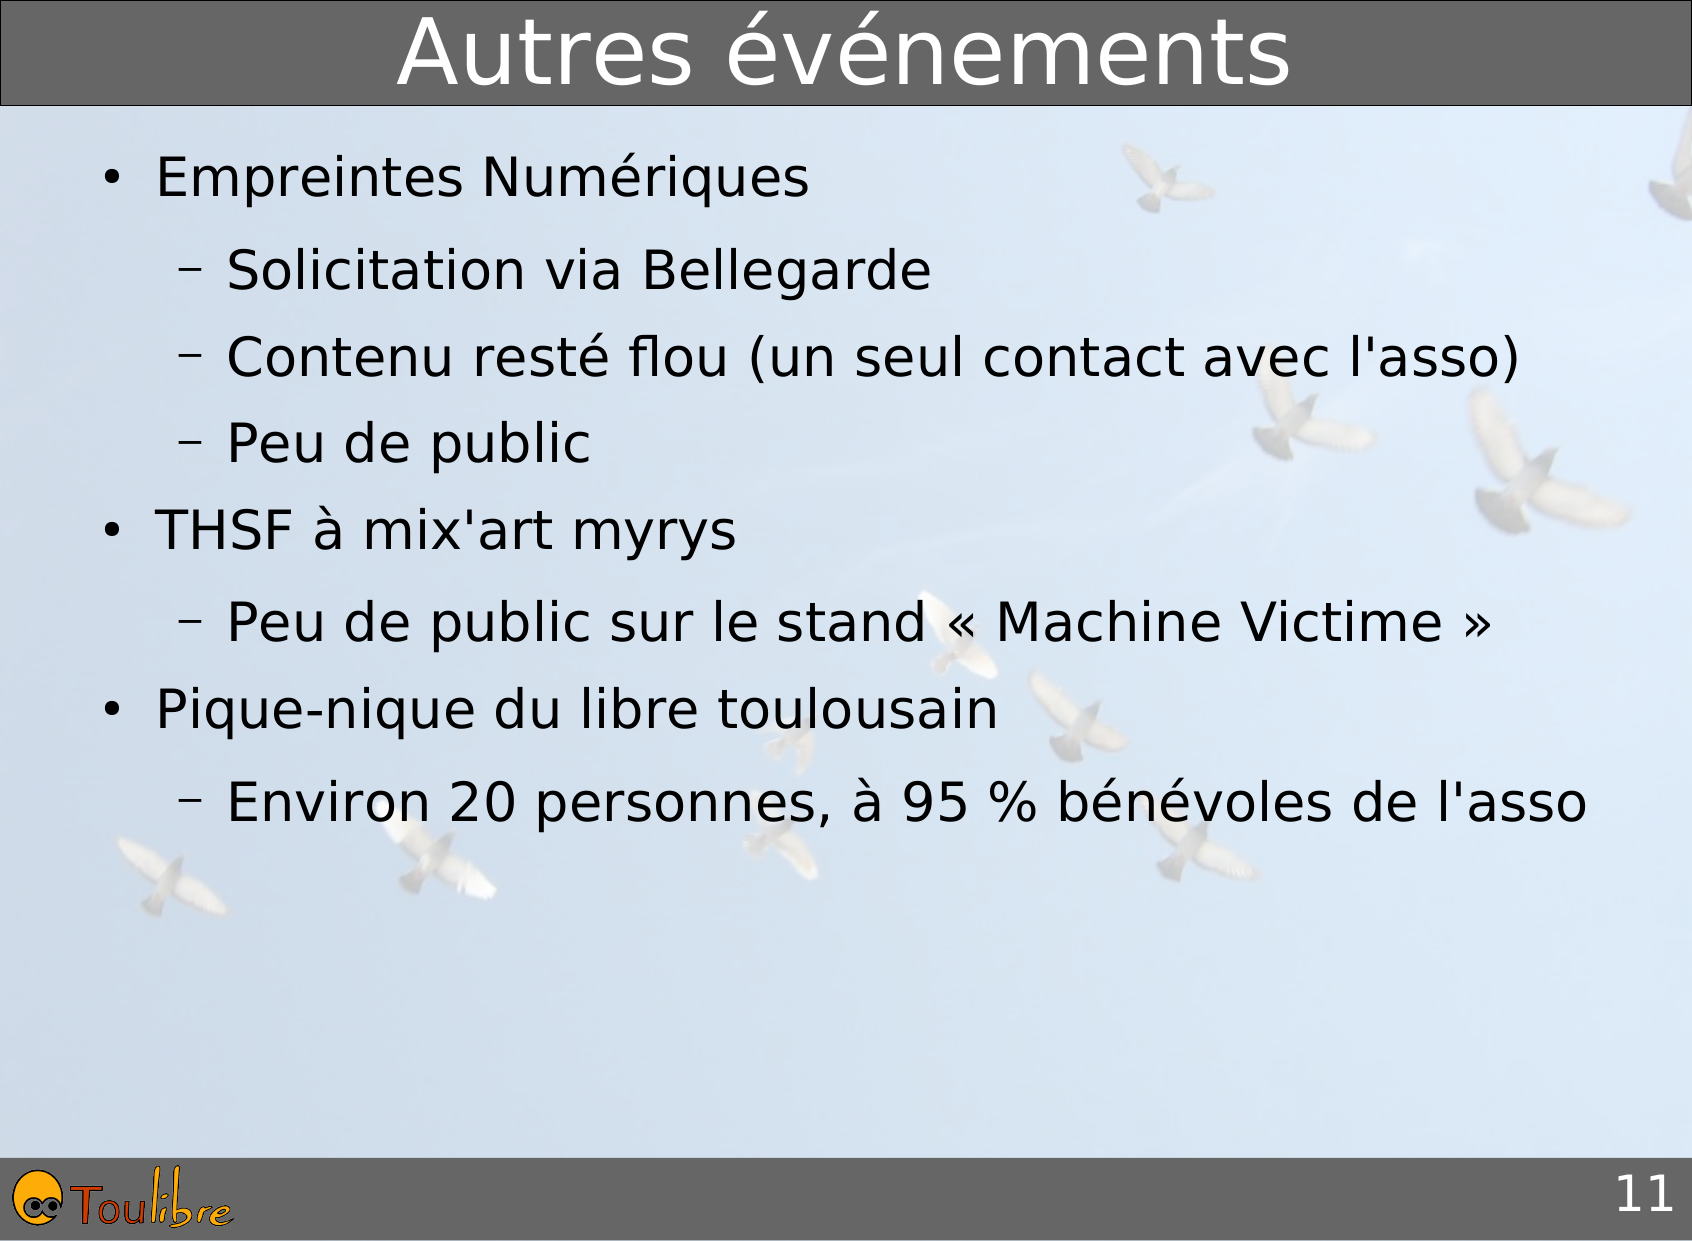

# Autres événements
Empreintes Numériques
Solicitation via Bellegarde
Contenu resté flou (un seul contact avec l'asso)
Peu de public
THSF à mix'art myrys
Peu de public sur le stand « Machine Victime »
Pique-nique du libre toulousain
Environ 20 personnes, à 95 % bénévoles de l'asso